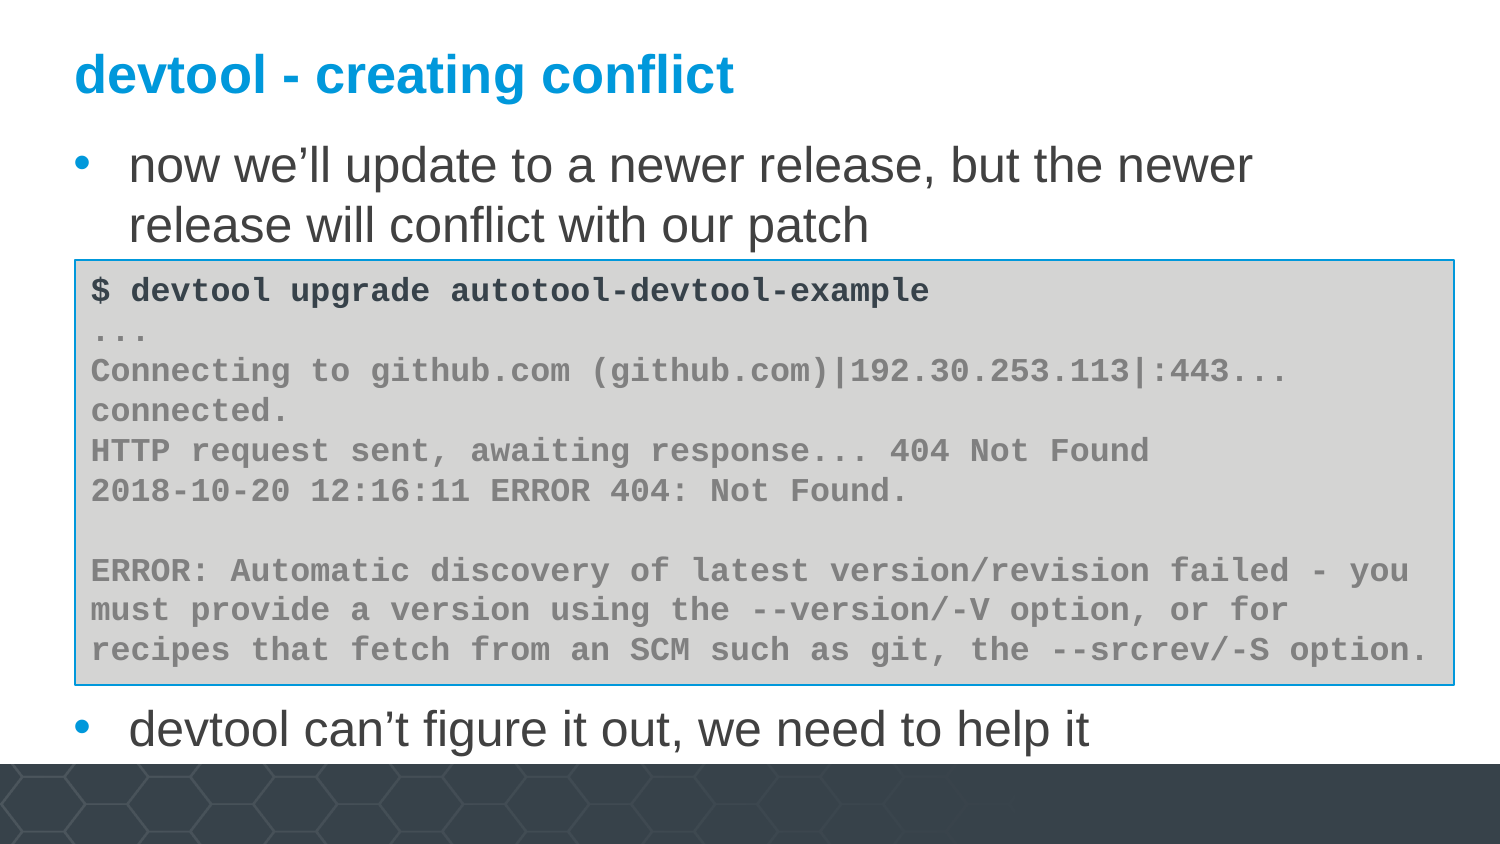

devtool - creating conflict
now we’ll update to a newer release, but the newer release will conflict with our patch
$ devtool upgrade autotool-devtool-example
...
Connecting to github.com (github.com)|192.30.253.113|:443... connected.
HTTP request sent, awaiting response... 404 Not Found
2018-10-20 12:16:11 ERROR 404: Not Found.
ERROR: Automatic discovery of latest version/revision failed - you must provide a version using the --version/-V option, or for recipes that fetch from an SCM such as git, the --srcrev/-S option.
devtool can’t figure it out, we need to help it